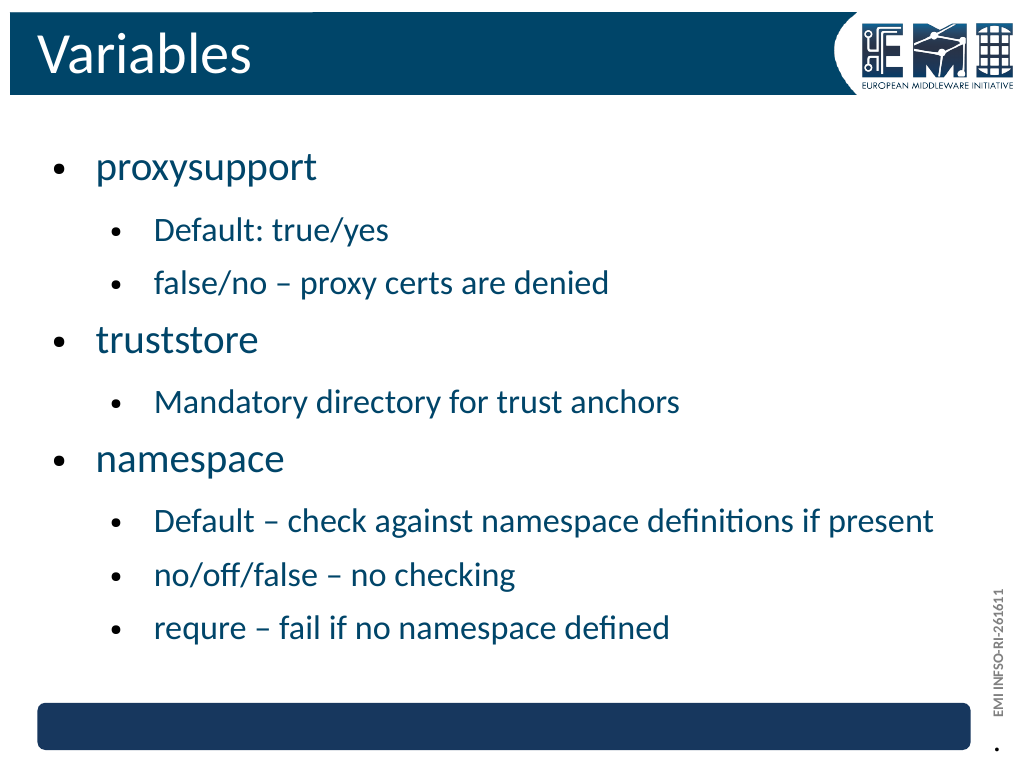

# Variables
proxysupport
Default: true/yes
false/no – proxy certs are denied
truststore
Mandatory directory for trust anchors
namespace
Default – check against namespace definitions if present
no/off/false – no checking
requre – fail if no namespace defined